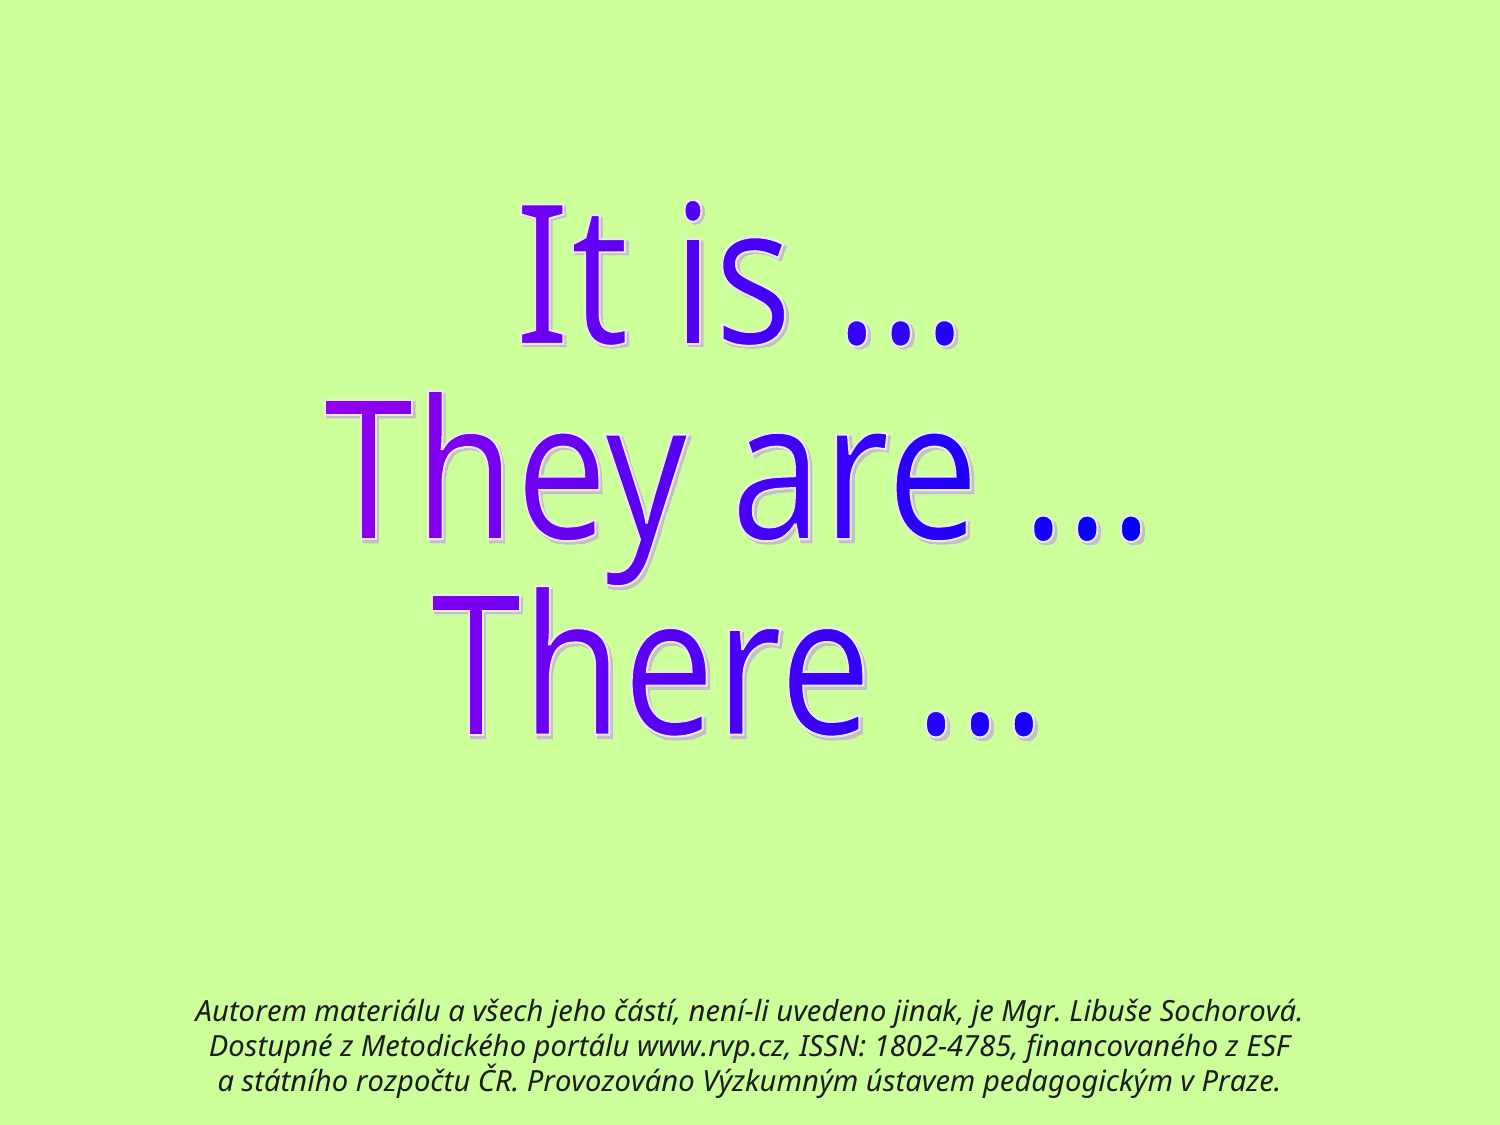

It is ...
They are ...
There ...
Autorem materiálu a všech jeho částí, není-li uvedeno jinak, je Mgr. Libuše Sochorová.
Dostupné z Metodického portálu www.rvp.cz, ISSN: 1802-4785, financovaného z ESF
a státního rozpočtu ČR. Provozováno Výzkumným ústavem pedagogickým v Praze.